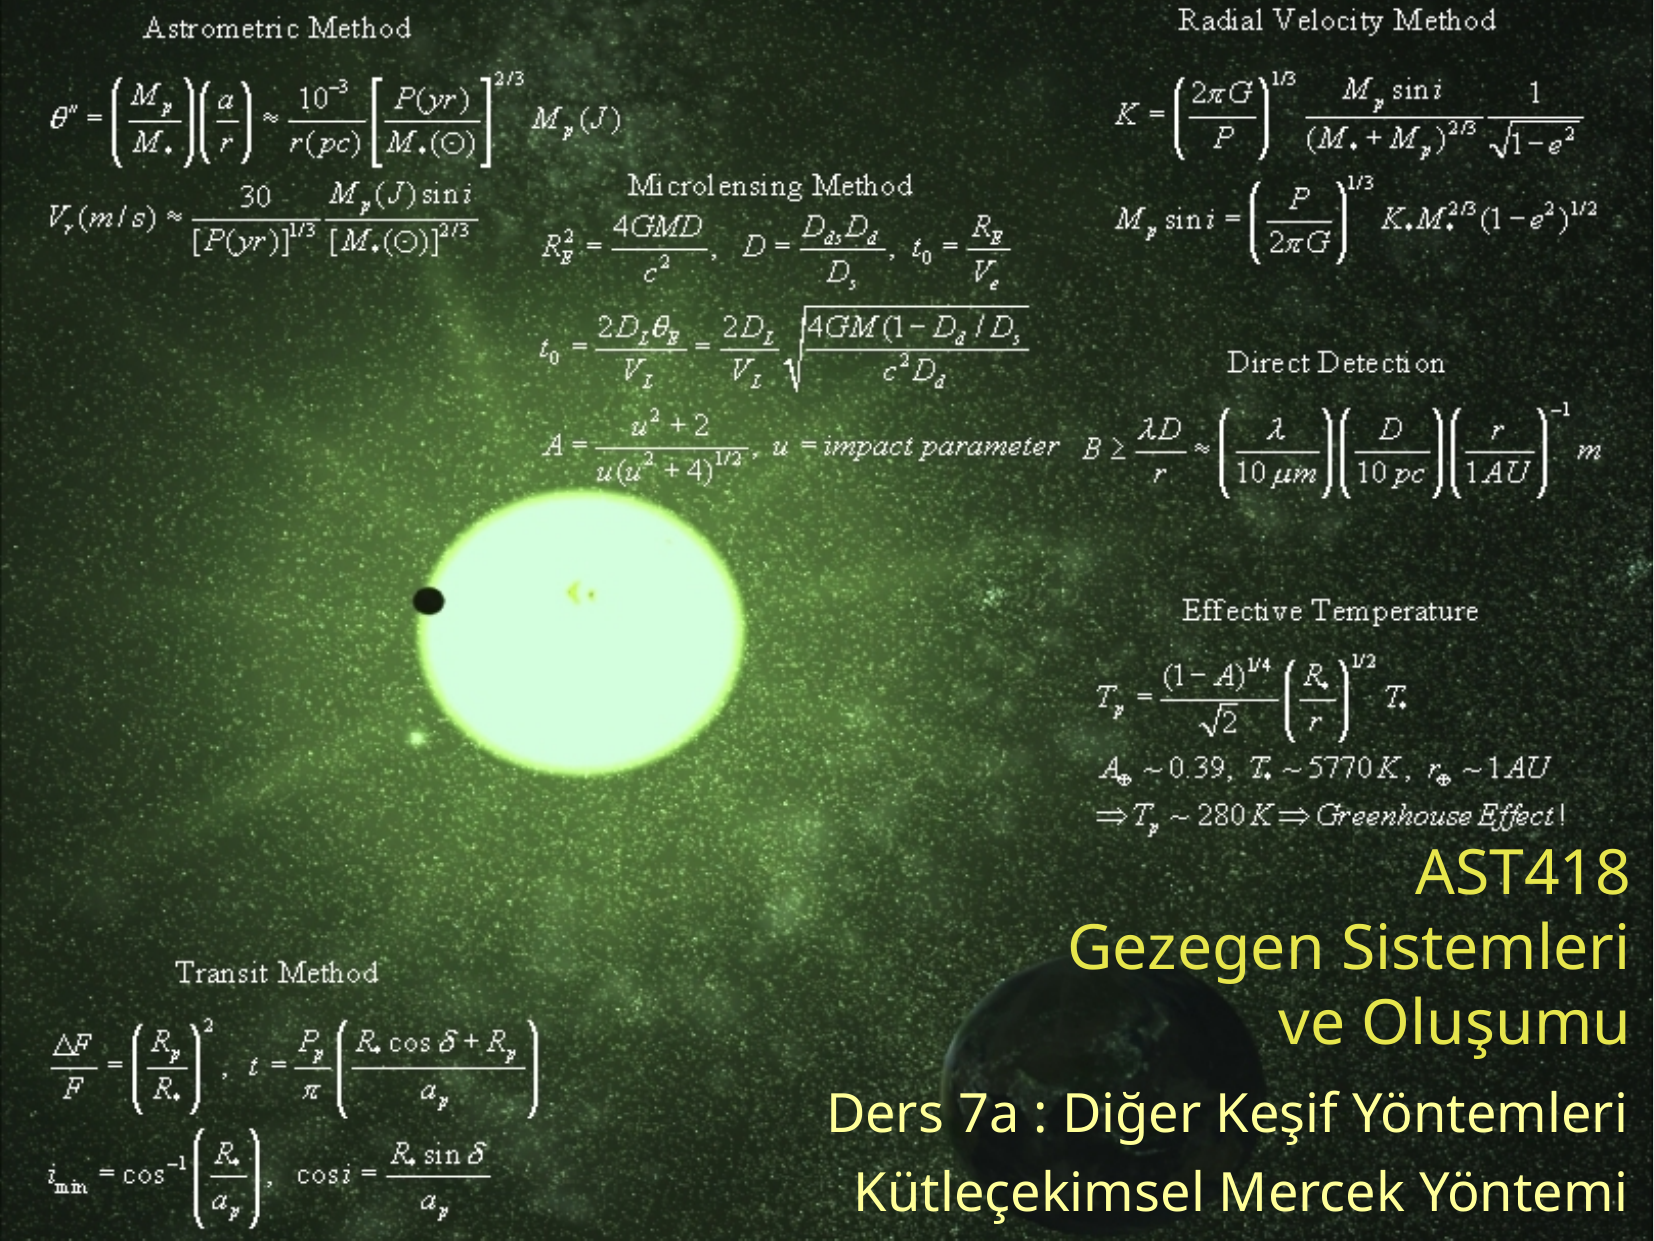

# AST418 Gezegen Sistemleri ve Oluşumu
Ders 7a : Diğer Keşif Yöntemleri
Kütleçekimsel Mercek Yöntemi